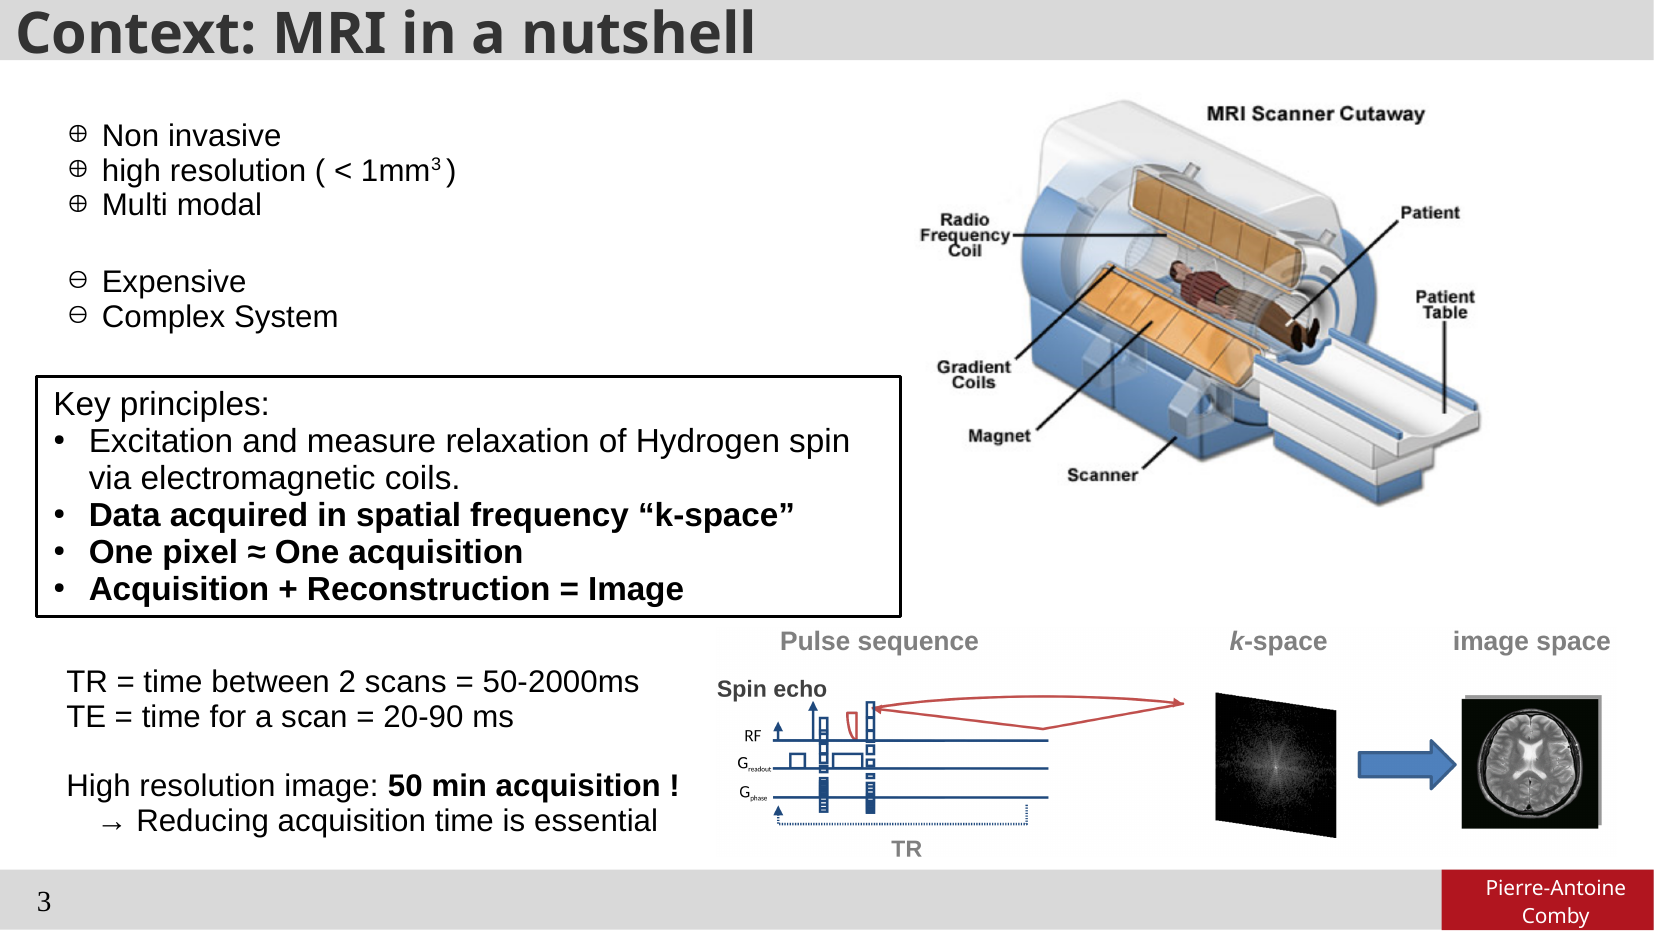

# Context: MRI in a nutshell
Non invasive
high resolution ( < 1mm3 )
Multi modal
Expensive
Complex System
Key principles:
Excitation and measure relaxation of Hydrogen spin via electromagnetic coils.
Data acquired in spatial frequency “k-space”
One pixel ≈ One acquisition
Acquisition + Reconstruction = Image
TR = time between 2 scans = 50-2000ms
TE = time for a scan = 20-90 ms
High resolution image: 50 min acquisition !
	→ Reducing acquisition time is essential
3